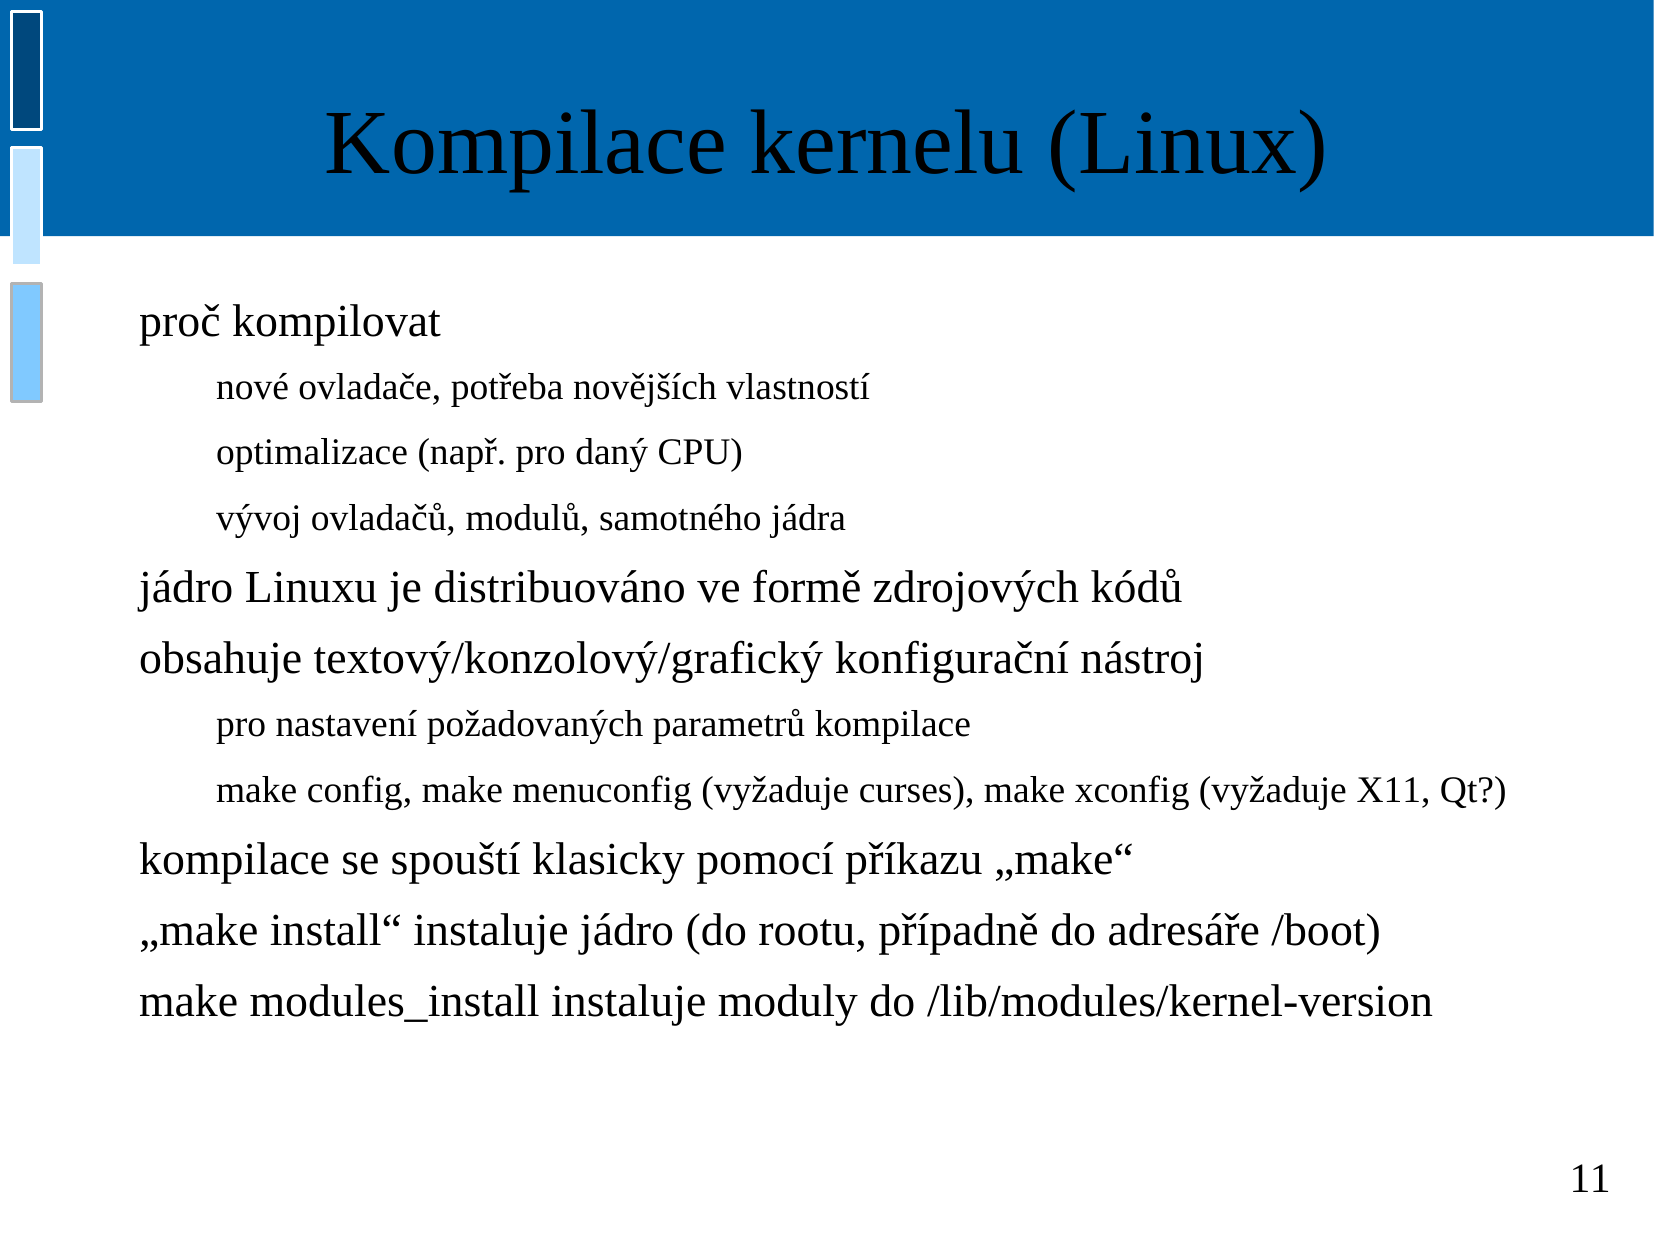

# Kompilace kernelu (Linux)
proč kompilovat
nové ovladače, potřeba novějších vlastností
optimalizace (např. pro daný CPU)
vývoj ovladačů, modulů, samotného jádra
jádro Linuxu je distribuováno ve formě zdrojových kódů
obsahuje textový/konzolový/grafický konfigurační nástroj
pro nastavení požadovaných parametrů kompilace
make config, make menuconfig (vyžaduje curses), make xconfig (vyžaduje X11, Qt?)
kompilace se spouští klasicky pomocí příkazu „make“
„make install“ instaluje jádro (do rootu, případně do adresáře /boot)
make modules_install instaluje moduly do /lib/modules/kernel-version